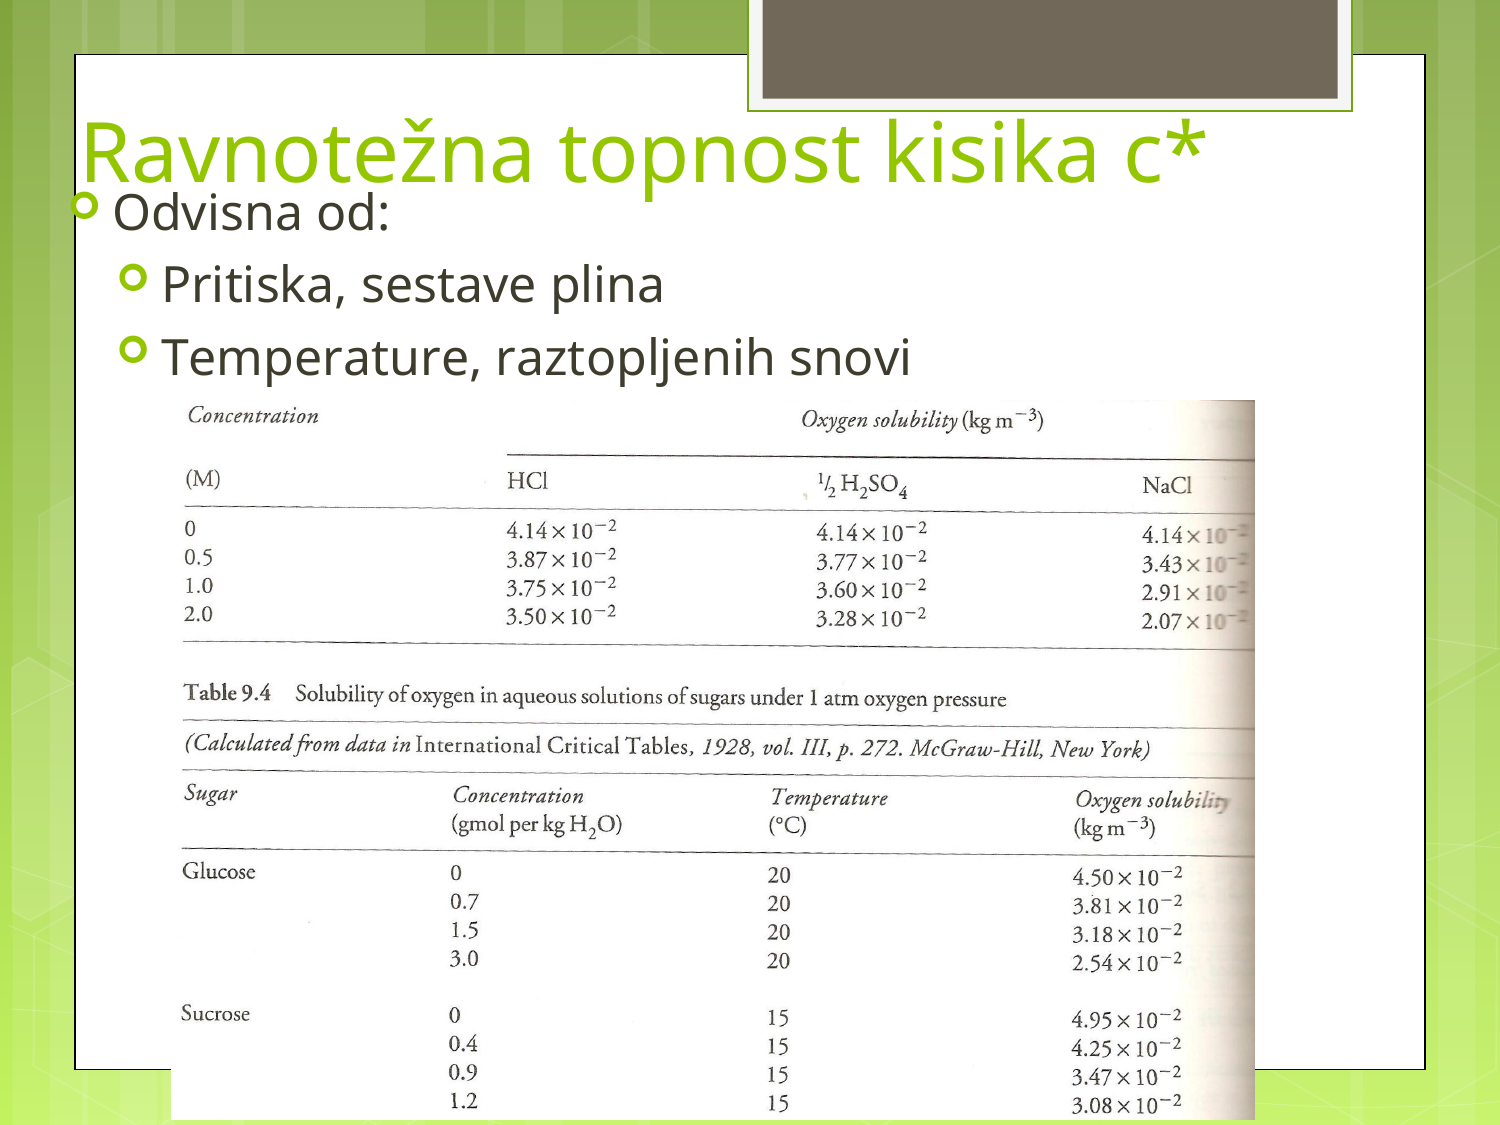

# Ravnotežna topnost kisika c*
Odvisna od:
Pritiska, sestave plina
Temperature, raztopljenih snovi